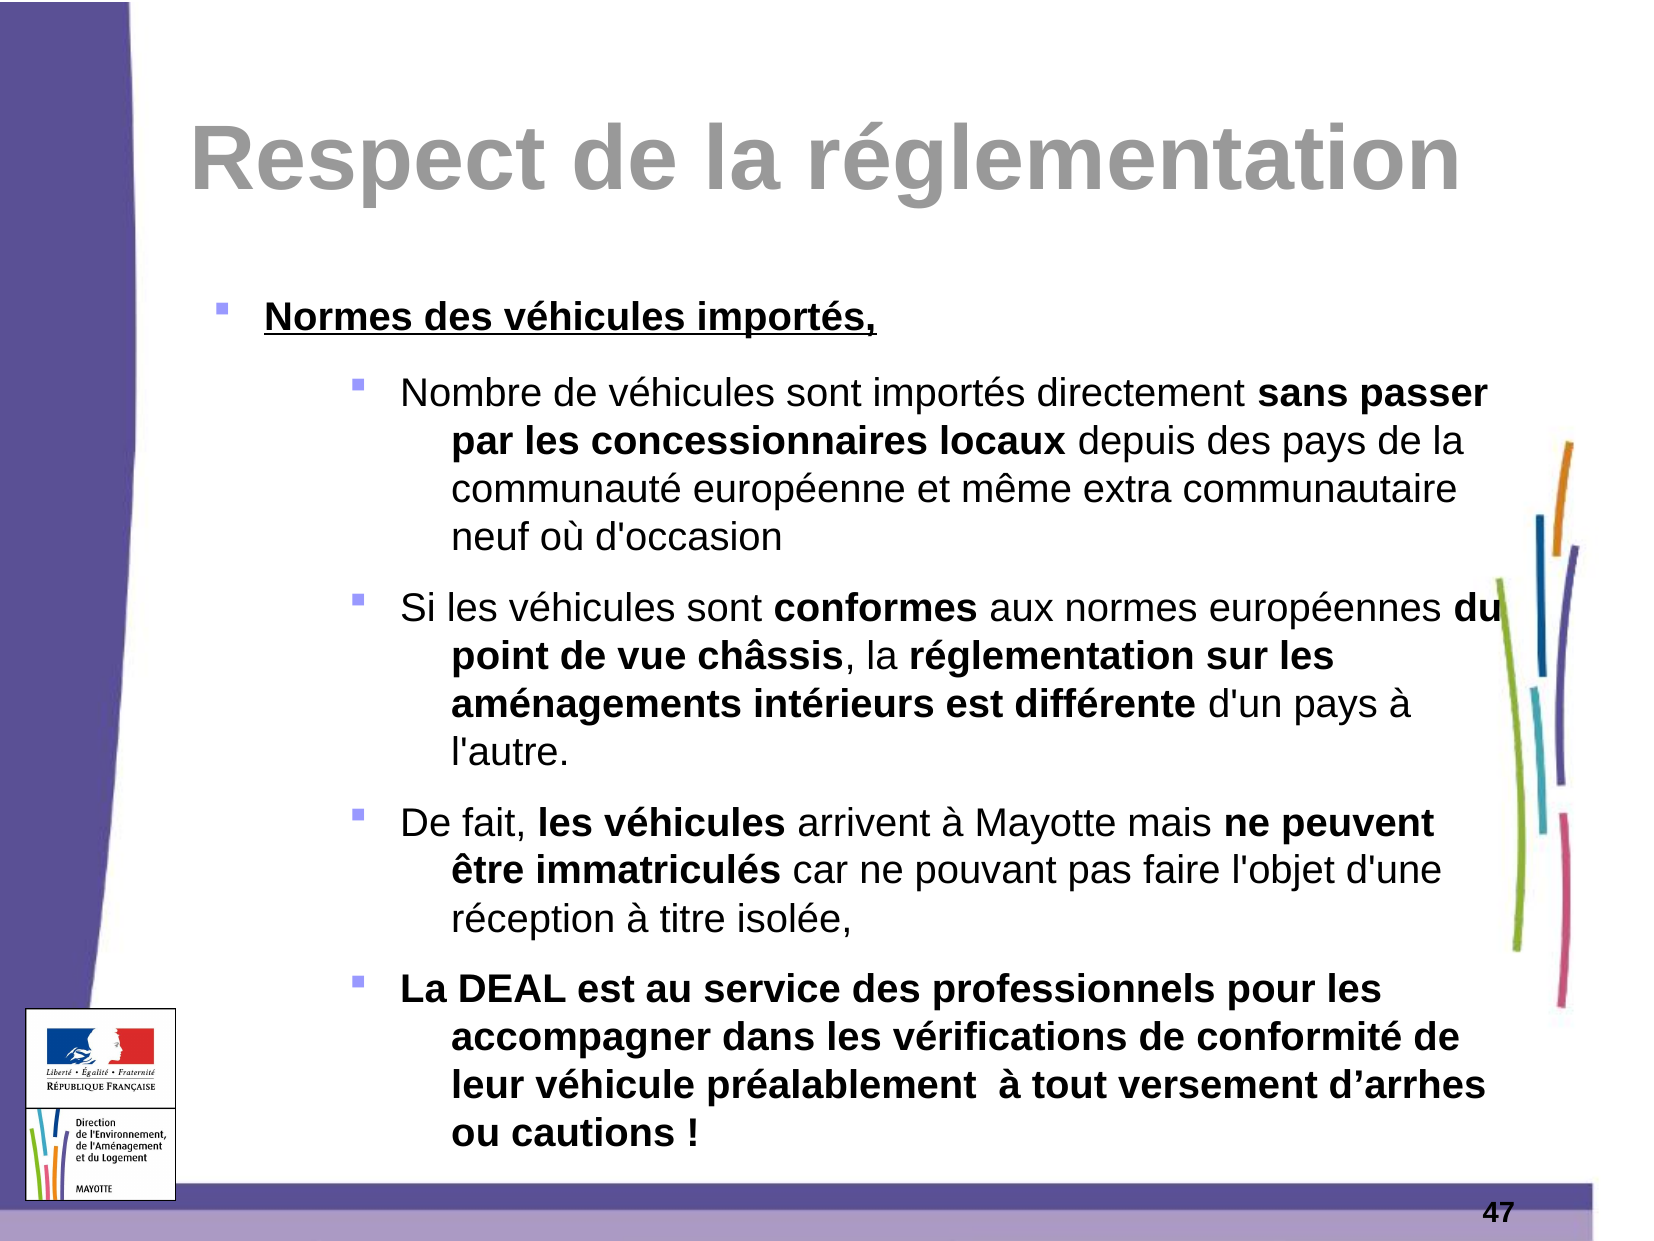

# Respect de la réglementation
Normes des véhicules importés,
Nombre de véhicules sont importés directement sans passer par les concessionnaires locaux depuis des pays de la communauté européenne et même extra communautaire neuf où d'occasion
Si les véhicules sont conformes aux normes européennes du point de vue châssis, la réglementation sur les aménagements intérieurs est différente d'un pays à l'autre.
De fait, les véhicules arrivent à Mayotte mais ne peuvent être immatriculés car ne pouvant pas faire l'objet d'une réception à titre isolée,
La DEAL est au service des professionnels pour les accompagner dans les vérifications de conformité de leur véhicule préalablement à tout versement d’arrhes ou cautions !